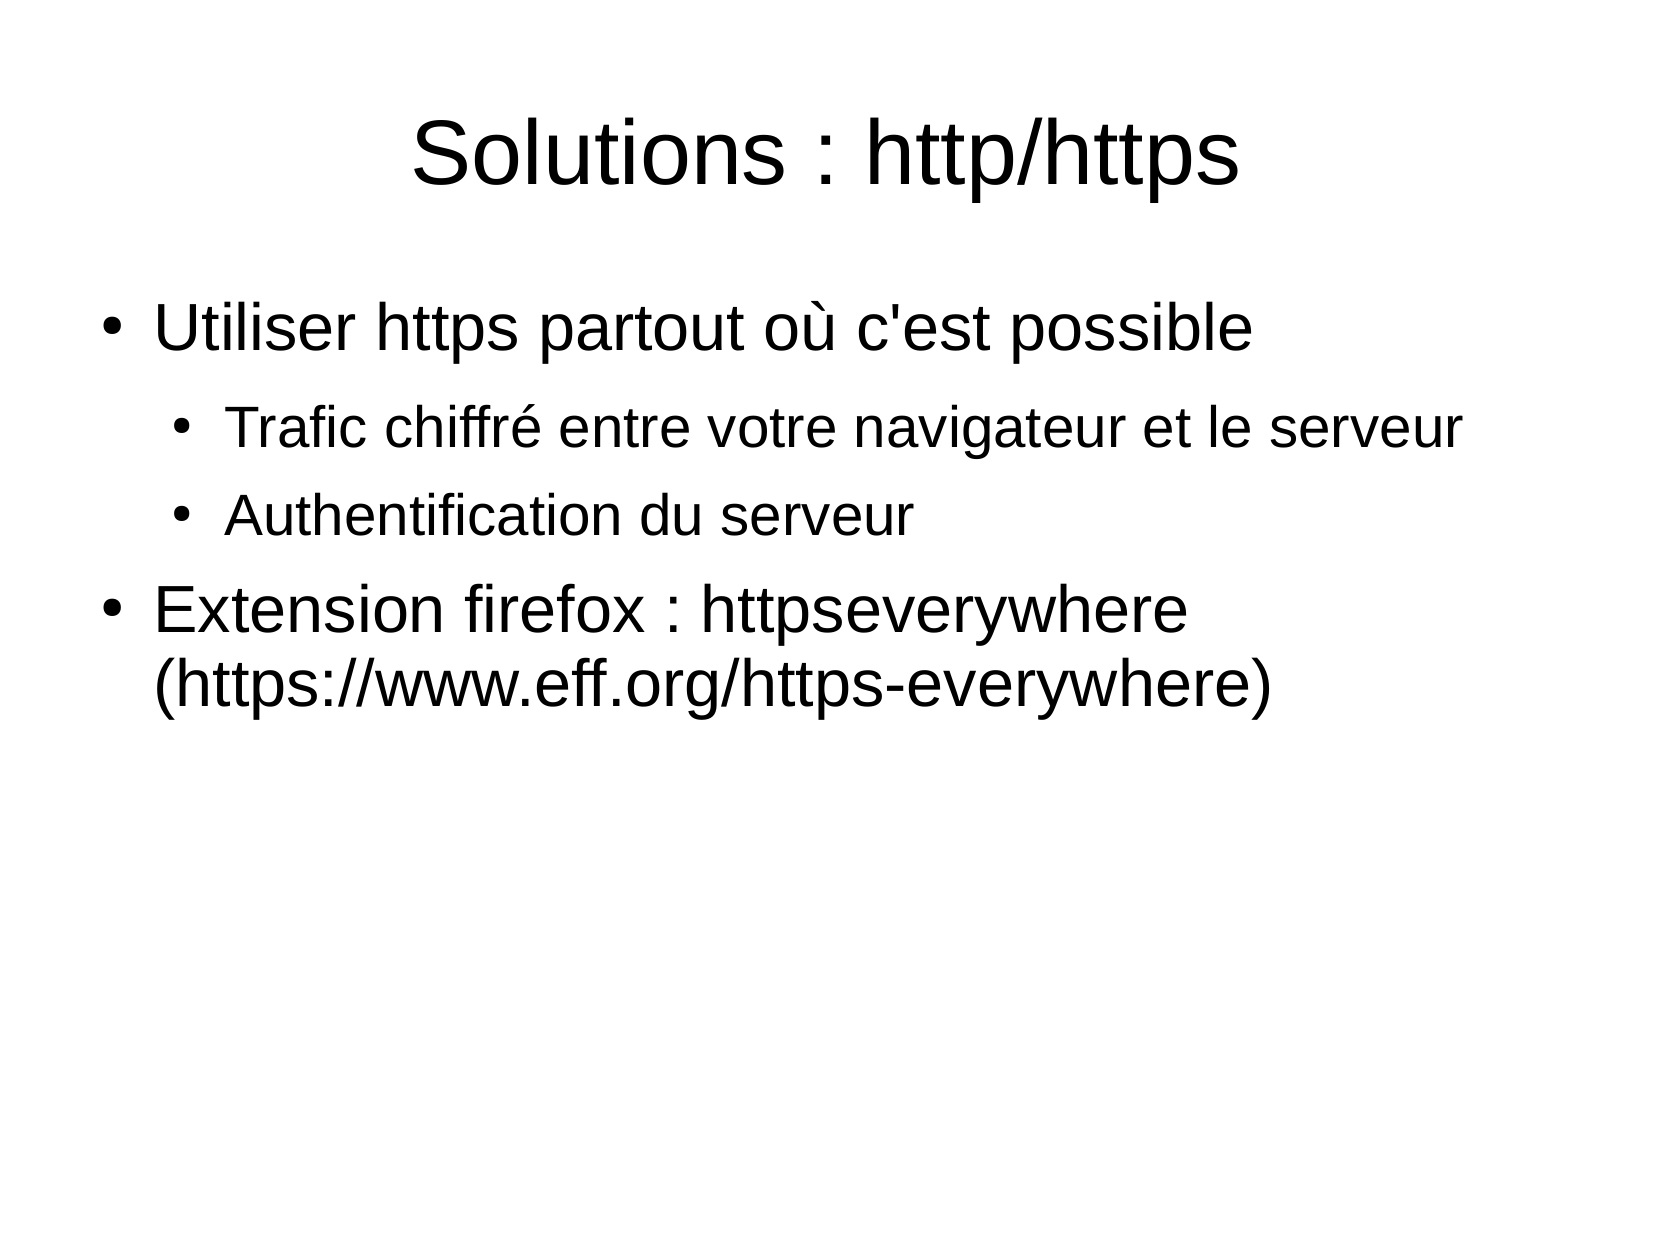

# Solutions : http/https
Utiliser https partout où c'est possible
Trafic chiffré entre votre navigateur et le serveur
Authentification du serveur
Extension firefox : httpseverywhere (https://www.eff.org/https-everywhere)